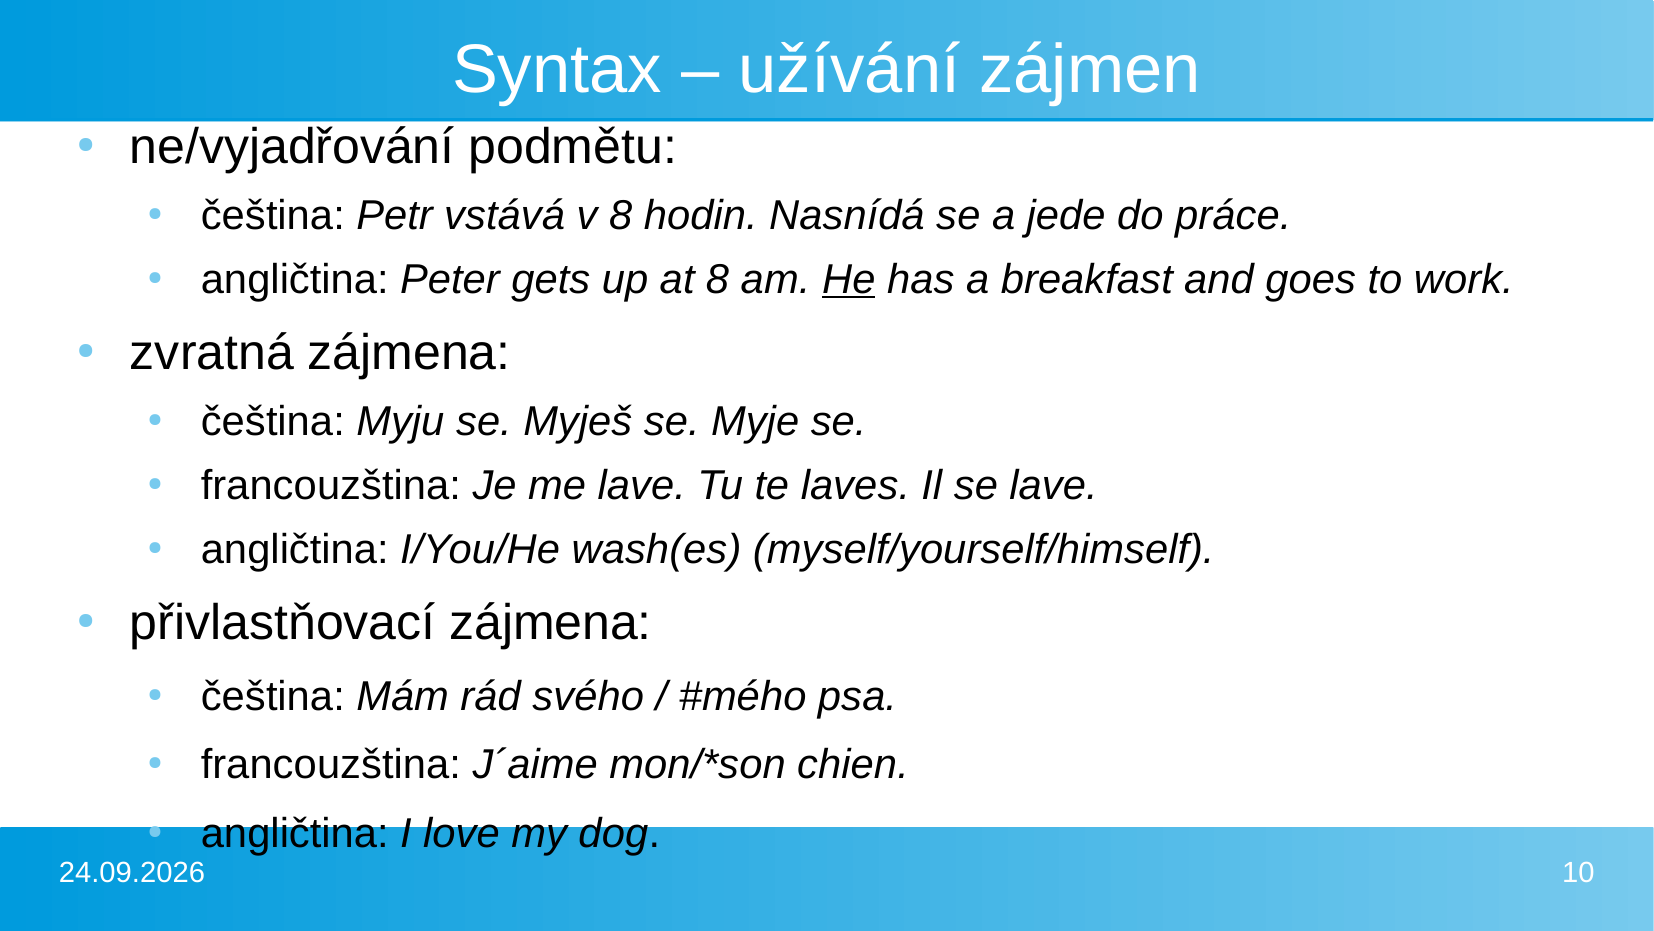

# Syntax – užívání zájmen
ne/vyjadřování podmětu:
čeština: Petr vstává v 8 hodin. Nasnídá se a jede do práce.
angličtina: Peter gets up at 8 am. He has a breakfast and goes to work.
zvratná zájmena:
čeština: Myju se. Myješ se. Myje se.
francouzština: Je me lave. Tu te laves. Il se lave.
angličtina: I/You/He wash(es) (myself/yourself/himself).
přivlastňovací zájmena:
čeština: Mám rád svého / #mého psa.
francouzština: J´aime mon/*son chien.
angličtina: I love my dog.
10